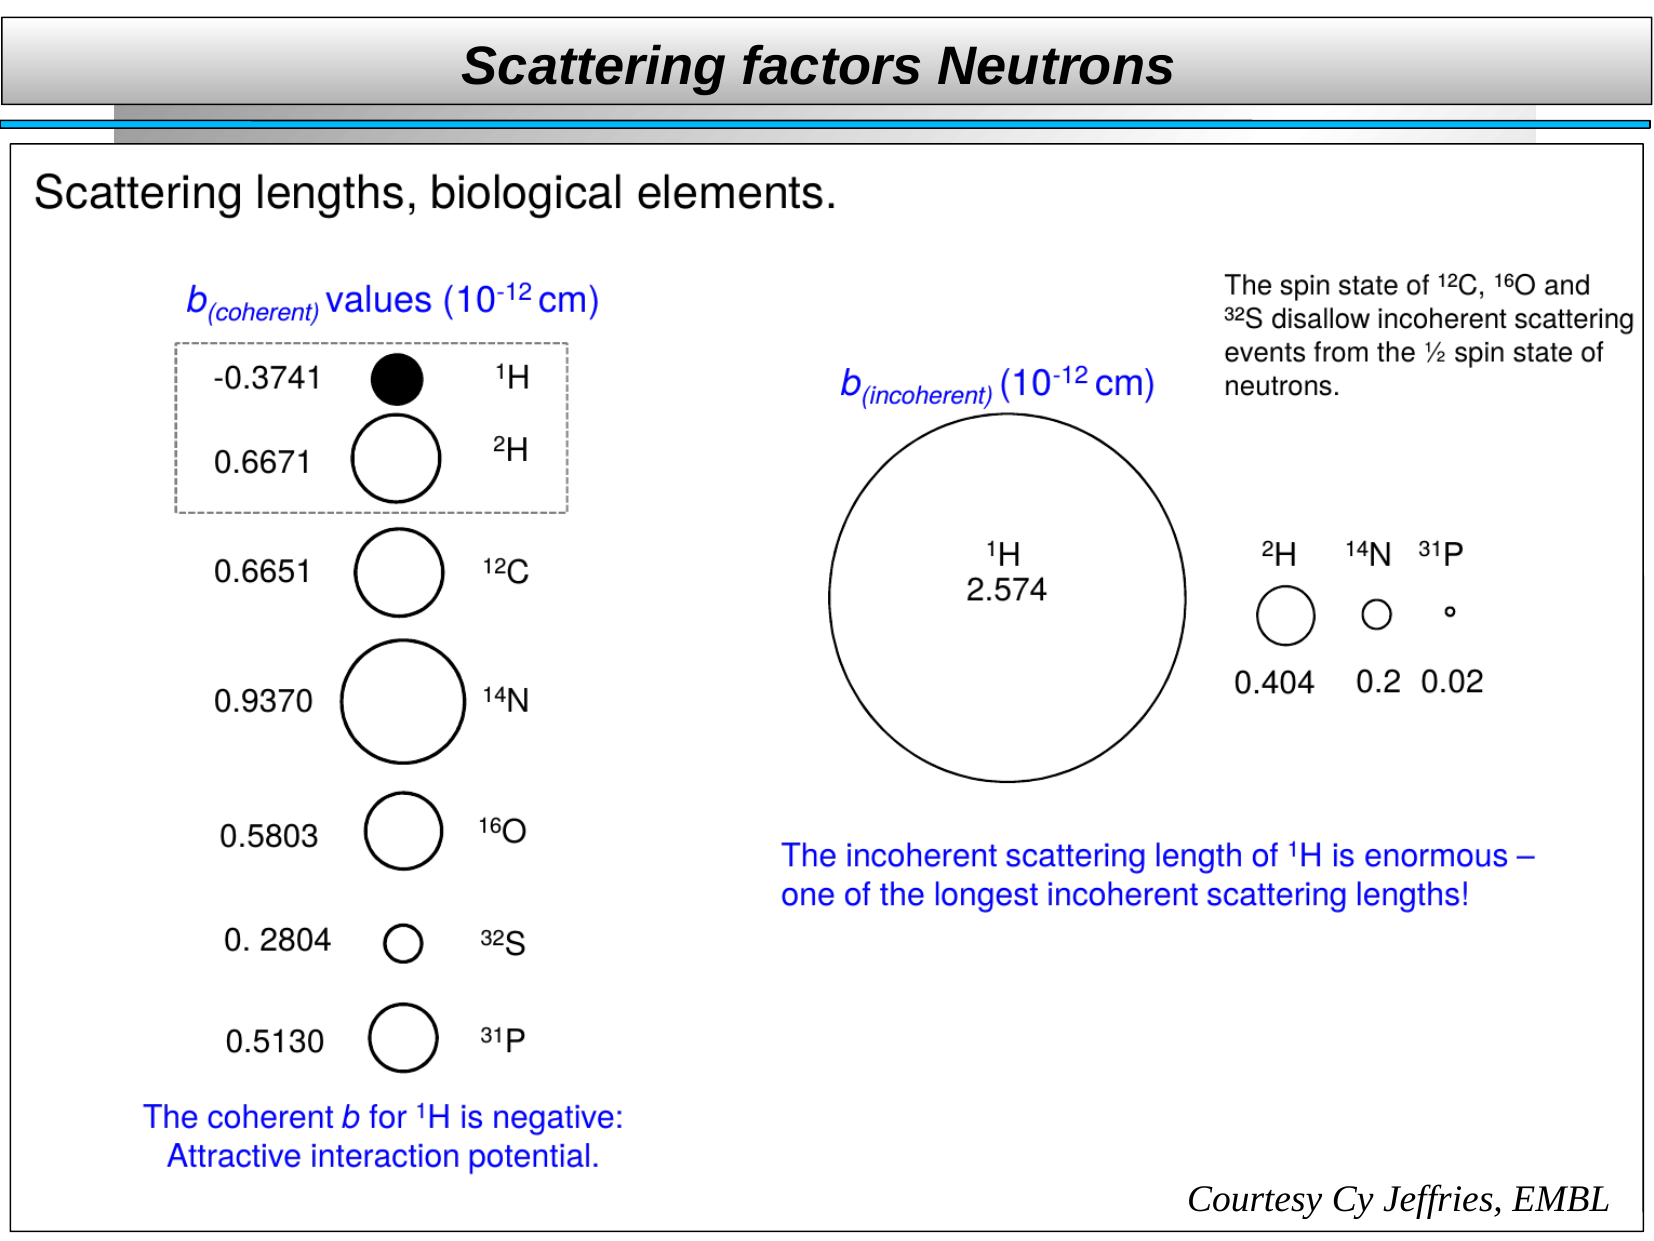

Scattering factors Neutrons
Courtesy Cy Jeffries, EMBL